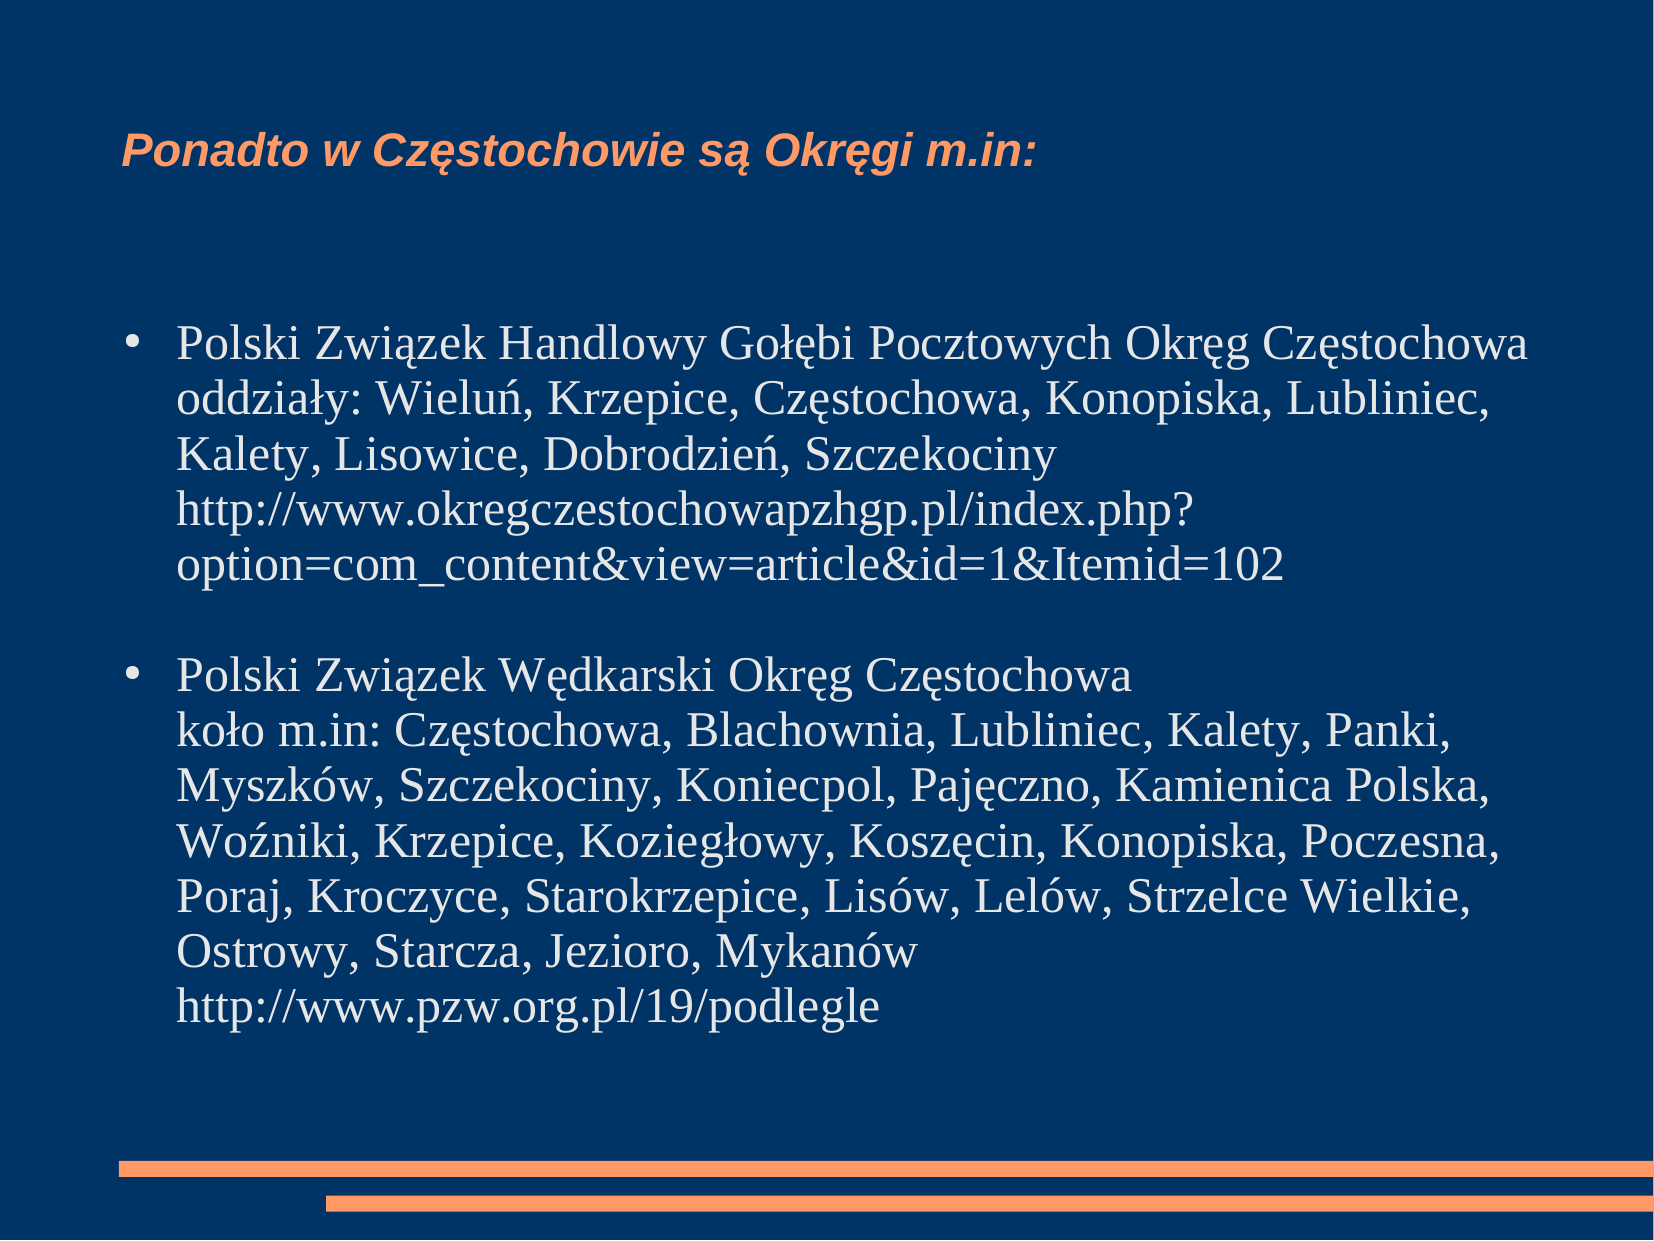

# Ponadto w Częstochowie są Okręgi m.in:
Polski Związek Handlowy Gołębi Pocztowych Okręg Częstochowa oddziały: Wieluń, Krzepice, Częstochowa, Konopiska, Lubliniec, Kalety, Lisowice, Dobrodzień, Szczekociny
http://www.okregczestochowapzhgp.pl/index.php?option=com_content&view=article&id=1&Itemid=102
Polski Związek Wędkarski Okręg Częstochowa
koło m.in: Częstochowa, Blachownia, Lubliniec, Kalety, Panki, Myszków, Szczekociny, Koniecpol, Pajęczno, Kamienica Polska, Woźniki, Krzepice, Koziegłowy, Koszęcin, Konopiska, Poczesna, Poraj, Kroczyce, Starokrzepice, Lisów, Lelów, Strzelce Wielkie, Ostrowy, Starcza, Jezioro, Mykanów
http://www.pzw.org.pl/19/podlegle